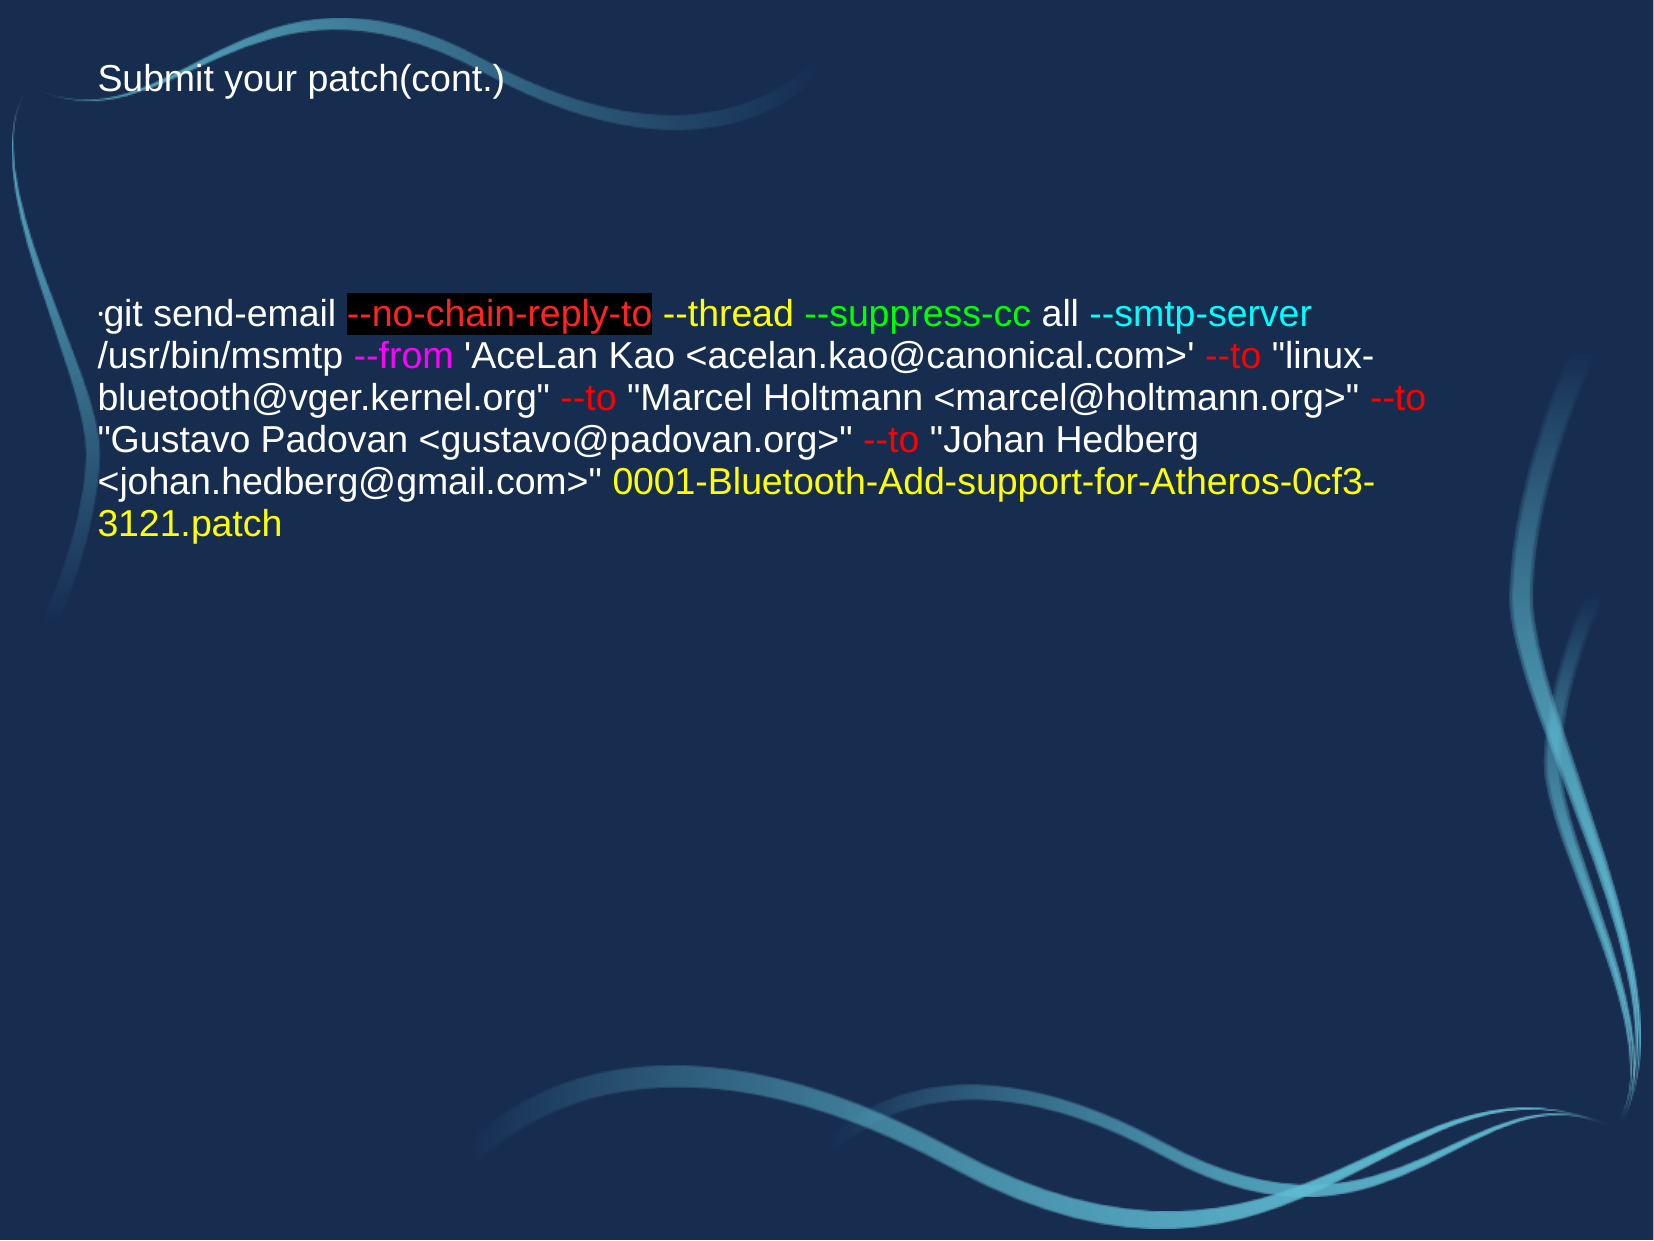

Submit your patch(cont.)
git send-email --no-chain-reply-to --thread --suppress-cc all --smtp-server /usr/bin/msmtp --from 'AceLan Kao <acelan.kao@canonical.com>' --to "linux-bluetooth@vger.kernel.org" --to "Marcel Holtmann <marcel@holtmann.org>" --to "Gustavo Padovan <gustavo@padovan.org>" --to "Johan Hedberg <johan.hedberg@gmail.com>" 0001-Bluetooth-Add-support-for-Atheros-0cf3-3121.patch